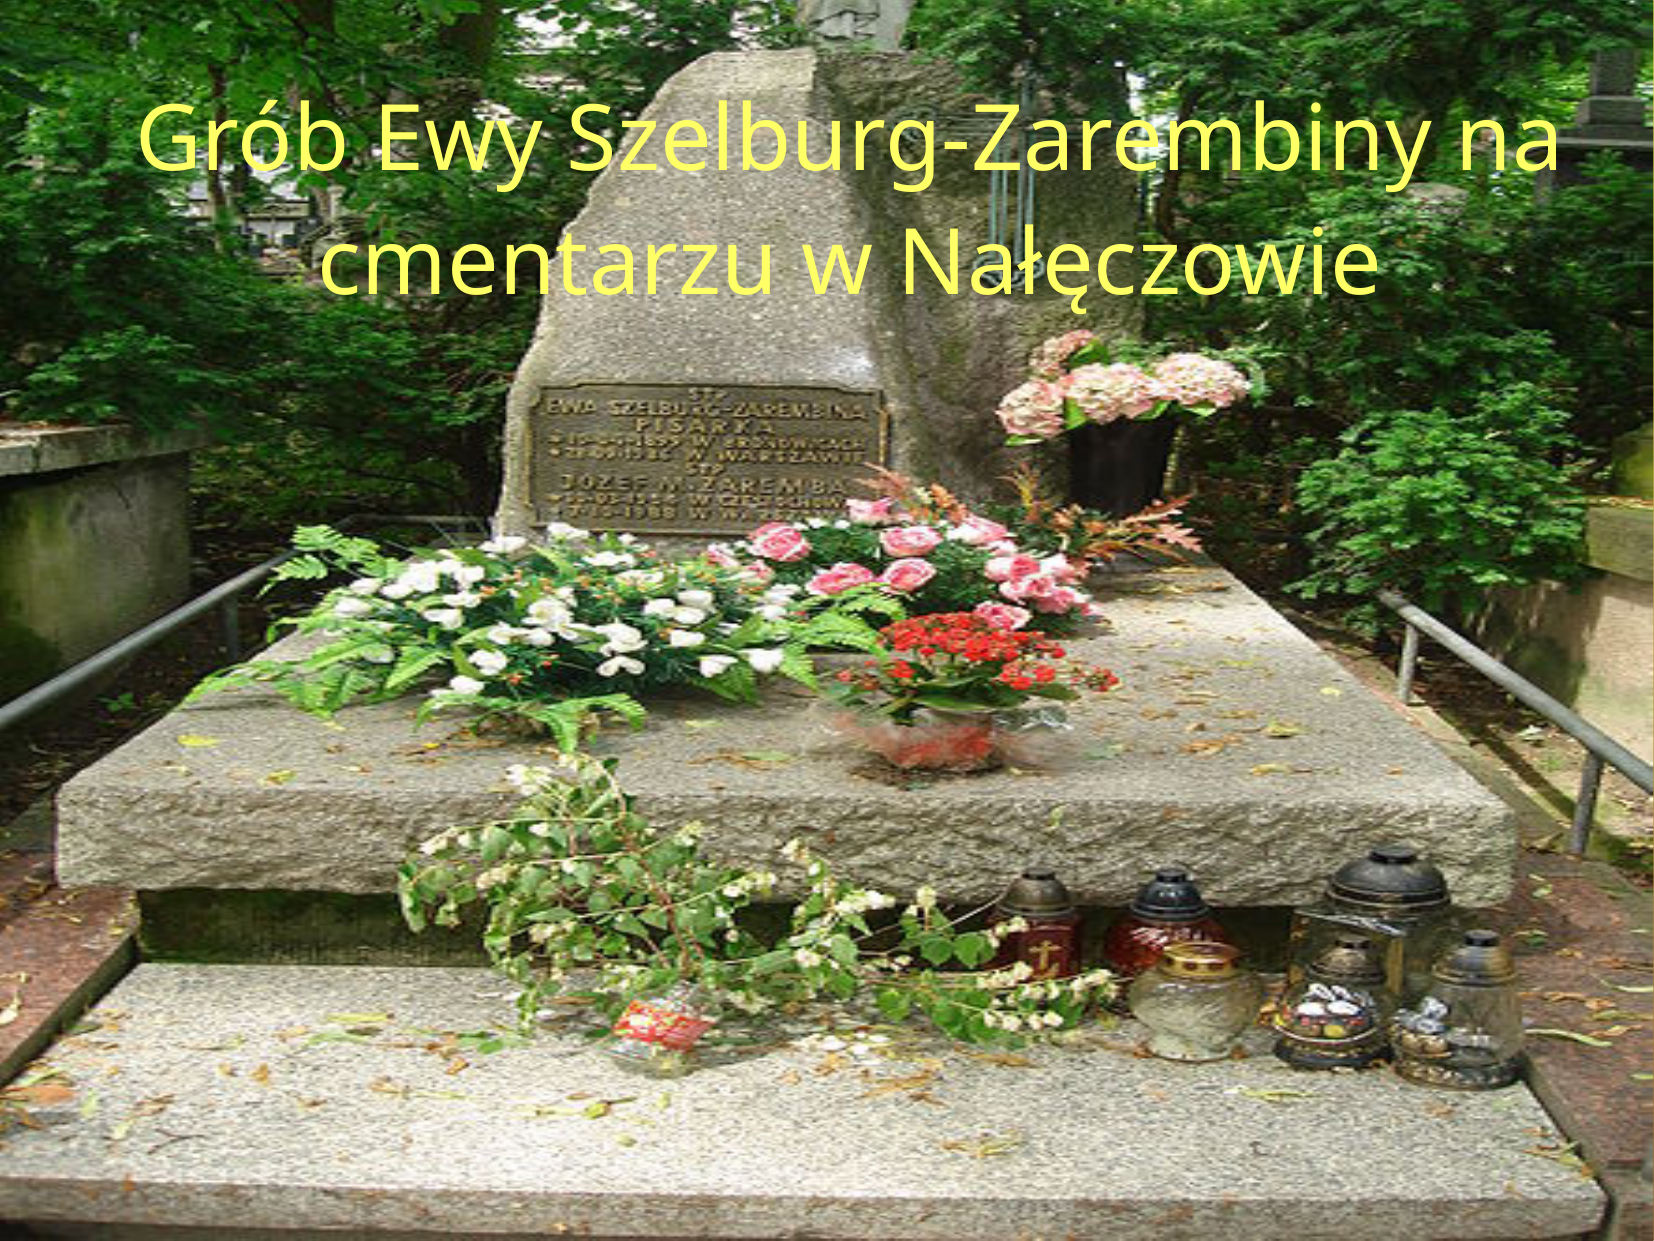

# Grób Ewy Szelburg-Zarembiny na cmentarzu w Nałęczowie